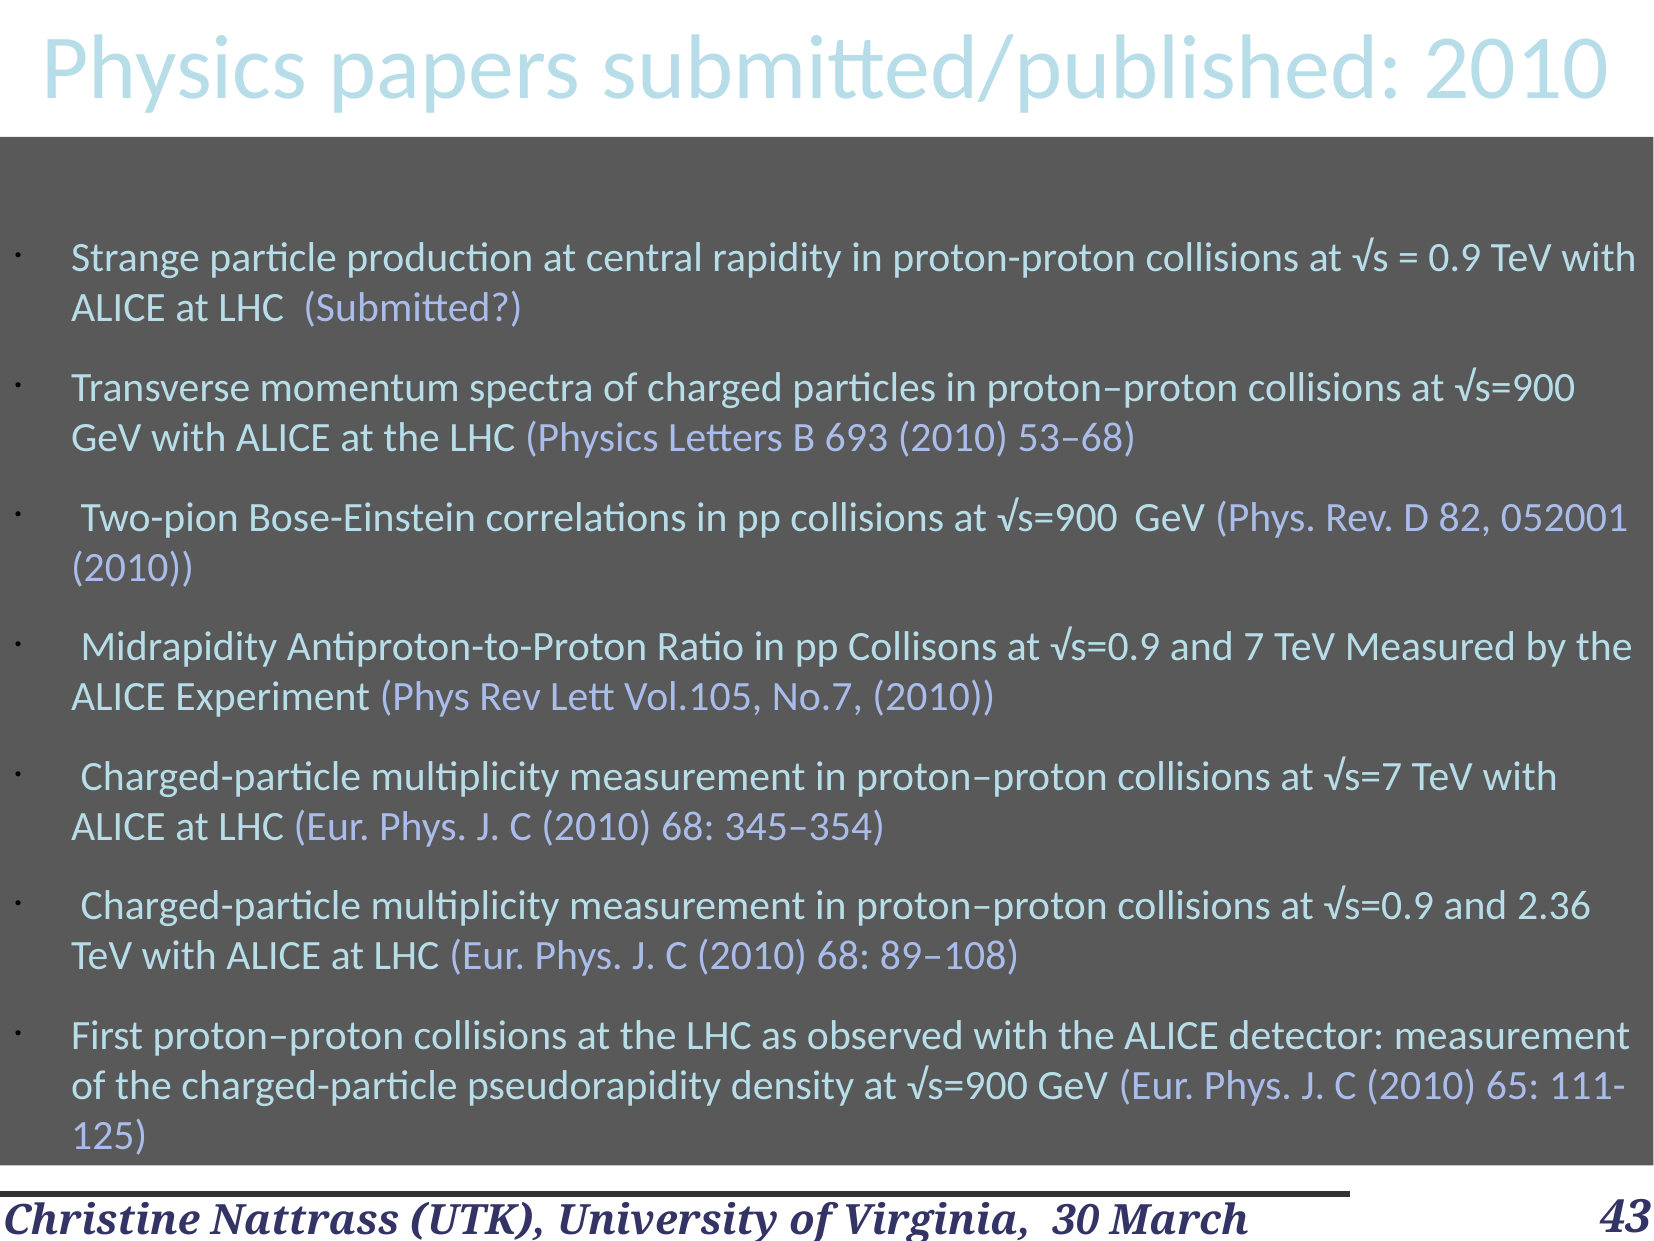

# Physics papers submitted/published: 2010
Strange particle production at central rapidity in proton-proton collisions at √s = 0.9 TeV with ALICE at LHC (Submitted?)
Transverse momentum spectra of charged particles in proton–proton collisions at √s=900  GeV with ALICE at the LHC (Physics Letters B 693 (2010) 53–68)
 Two-pion Bose-Einstein correlations in pp collisions at √s=900  GeV (Phys. Rev. D 82, 052001 (2010))
 Midrapidity Antiproton-to-Proton Ratio in pp Collisons at √s=0.9 and 7 TeV Measured by the ALICE Experiment (Phys Rev Lett Vol.105, No.7, (2010))
 Charged-particle multiplicity measurement in proton–proton collisions at √s=7 TeV with ALICE at LHC (Eur. Phys. J. C (2010) 68: 345–354)
 Charged-particle multiplicity measurement in proton–proton collisions at √s=0.9 and 2.36 TeV with ALICE at LHC (Eur. Phys. J. C (2010) 68: 89–108)
First proton–proton collisions at the LHC as observed with the ALICE detector: measurement of the charged-particle pseudorapidity density at √s=900 GeV (Eur. Phys. J. C (2010) 65: 111-125)